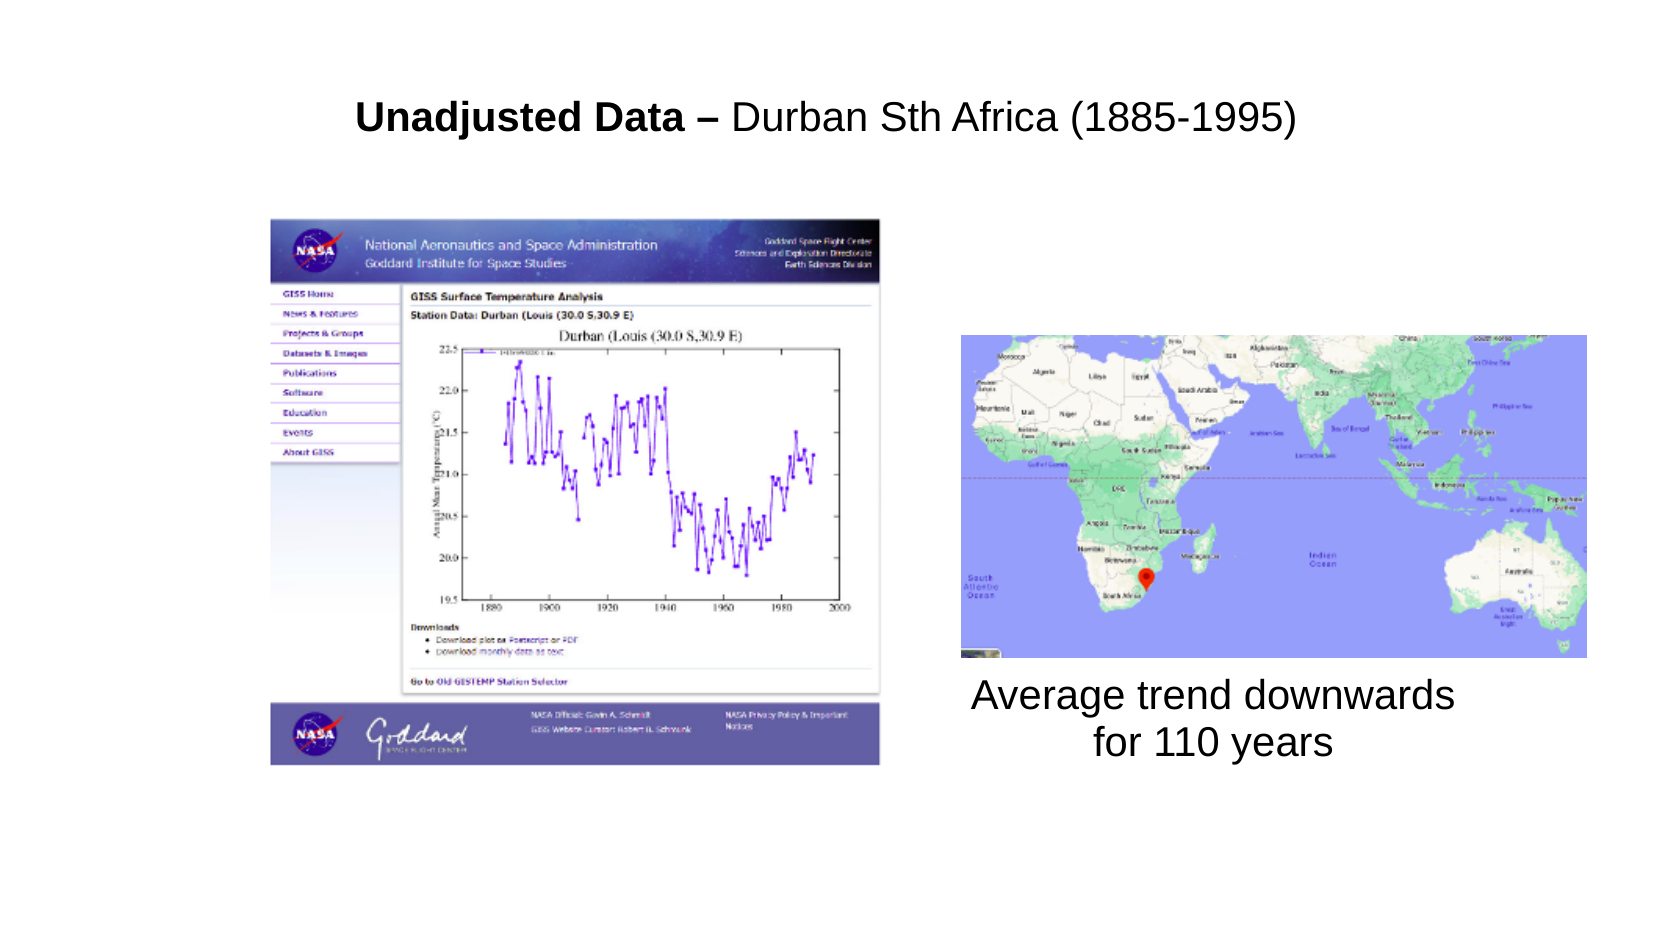

Unadjusted Data – Durban Sth Africa (1885-1995)
Average trend downwards
for 110 years